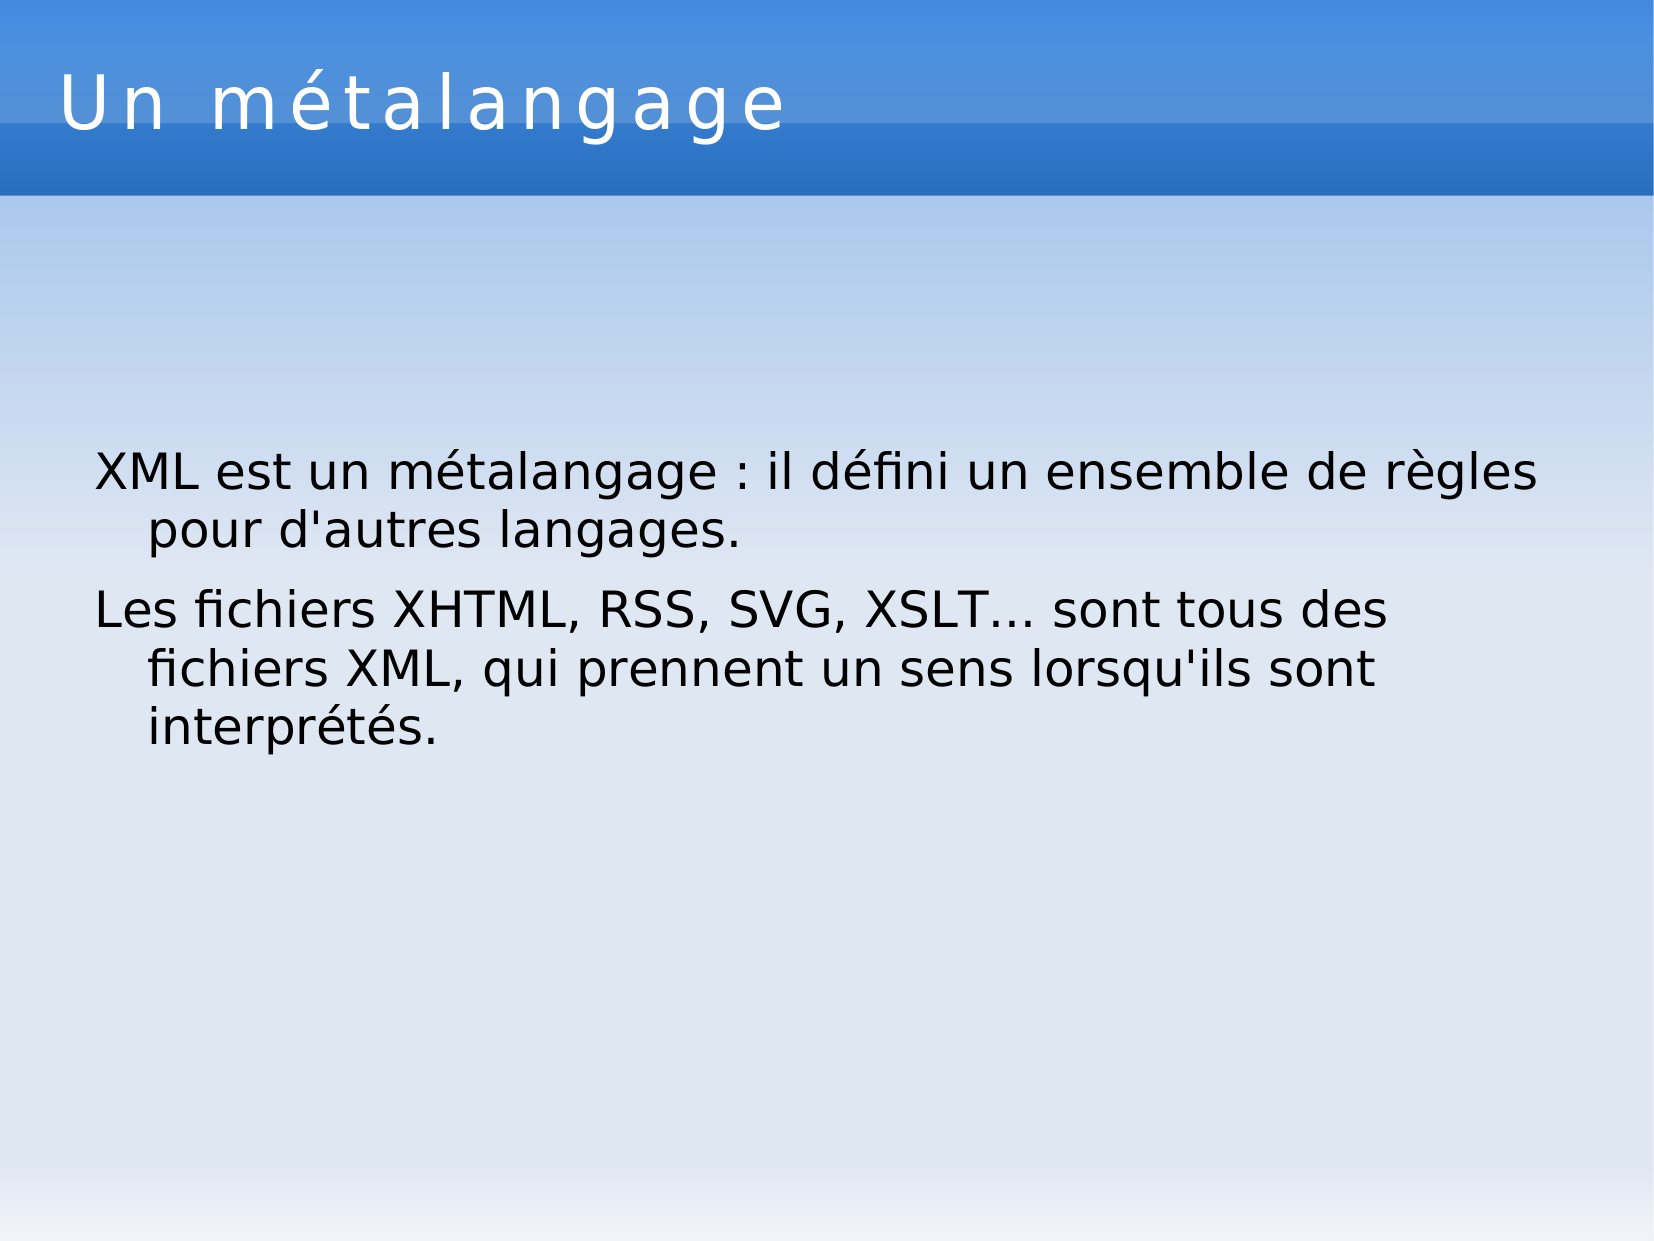

# Un métalangage
XML est un métalangage : il défini un ensemble de règles pour d'autres langages.
Les fichiers XHTML, RSS, SVG, XSLT... sont tous des fichiers XML, qui prennent un sens lorsqu'ils sont interprétés.